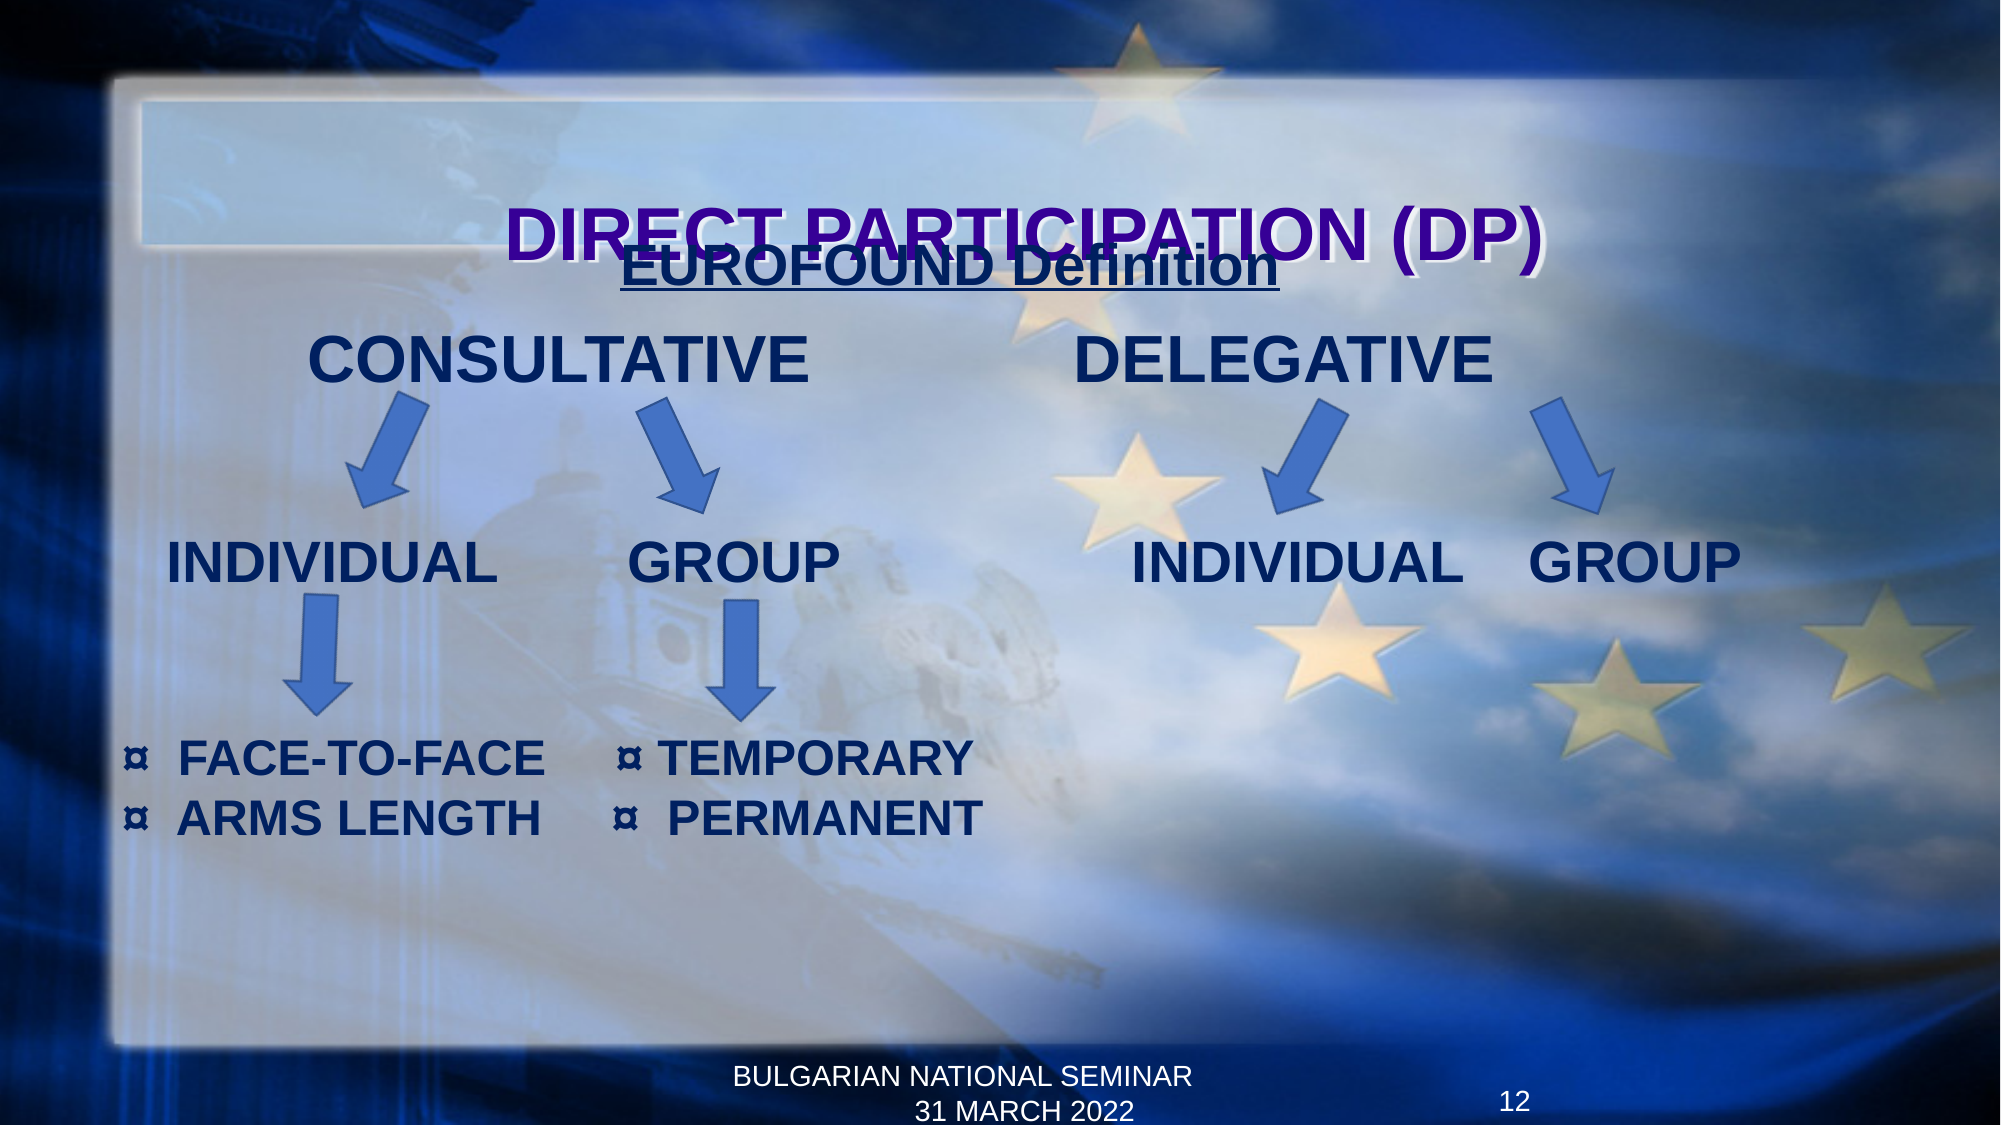

# DIRECT PARTICIPATION (DP)
EUROFOUND Definition
 CONSULTATIVE		 DELEGATIVE
 INDIVIDUAL GROUP INDIVIDUAL GROUP
¤ FACE-TO-FACE ¤ TEMPORARY
¤ ARMS LENGTH ¤ PERMANENT
BULGARIAN NATIONAL SEMINAR 31 MARCH 2022